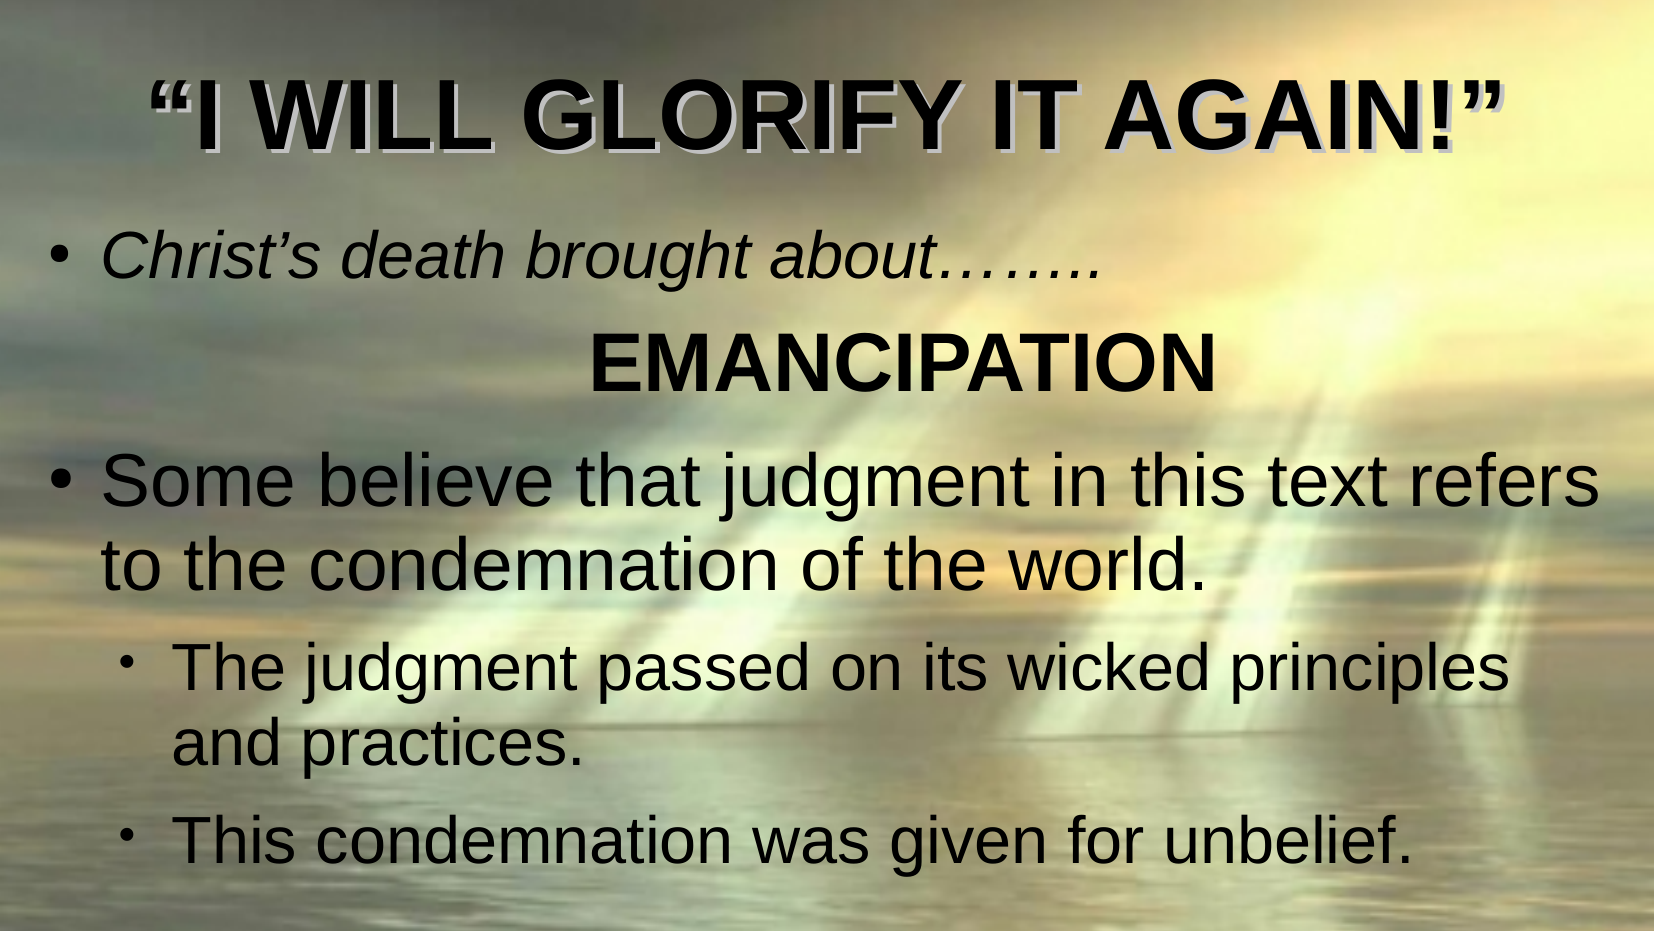

# “I WILL GLORIFY IT AGAIN!”
Christ’s death brought about……..
EMANCIPATION
Some believe that judgment in this text refers to the condemnation of the world.
The judgment passed on its wicked principles and practices.
This condemnation was given for unbelief.